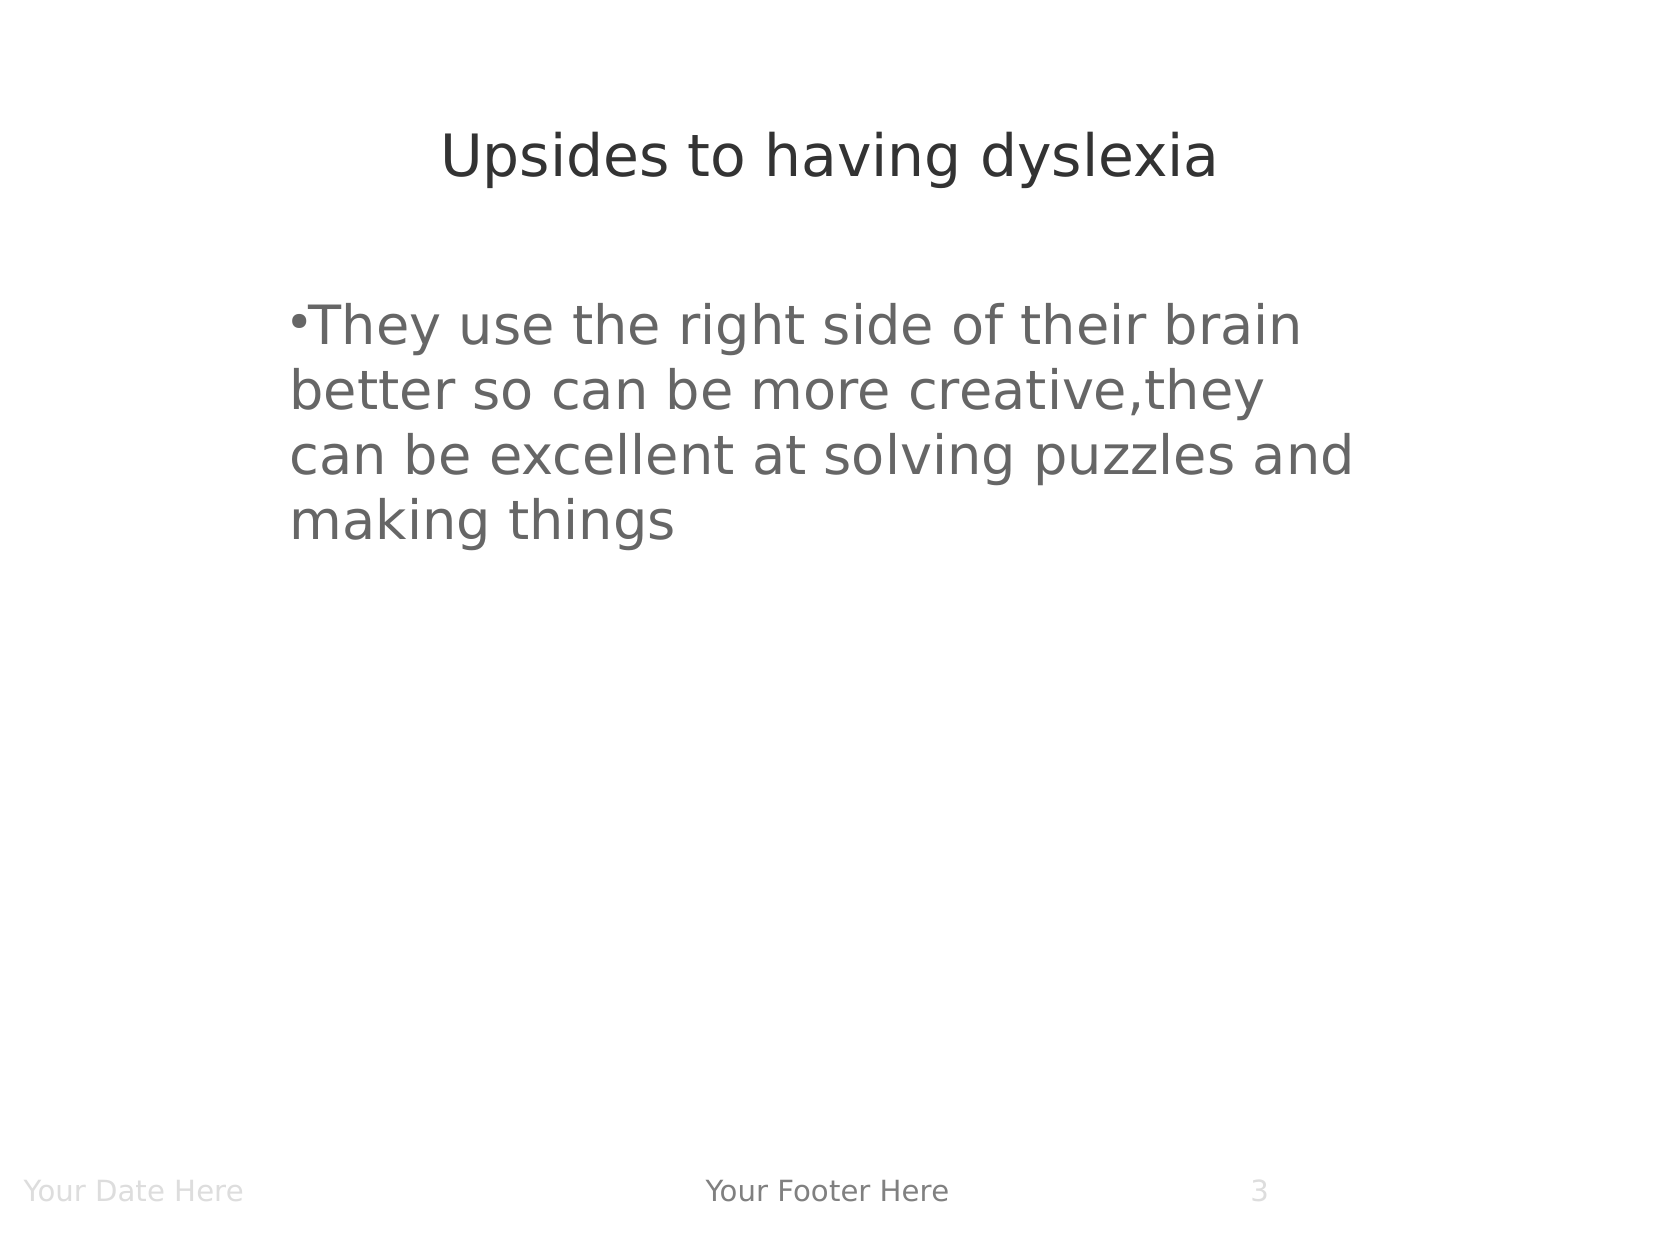

# Upsides to having dyslexia
They use the right side of their brain better so can be more creative,they can be excellent at solving puzzles and making things
Your Date Here
Your Footer Here